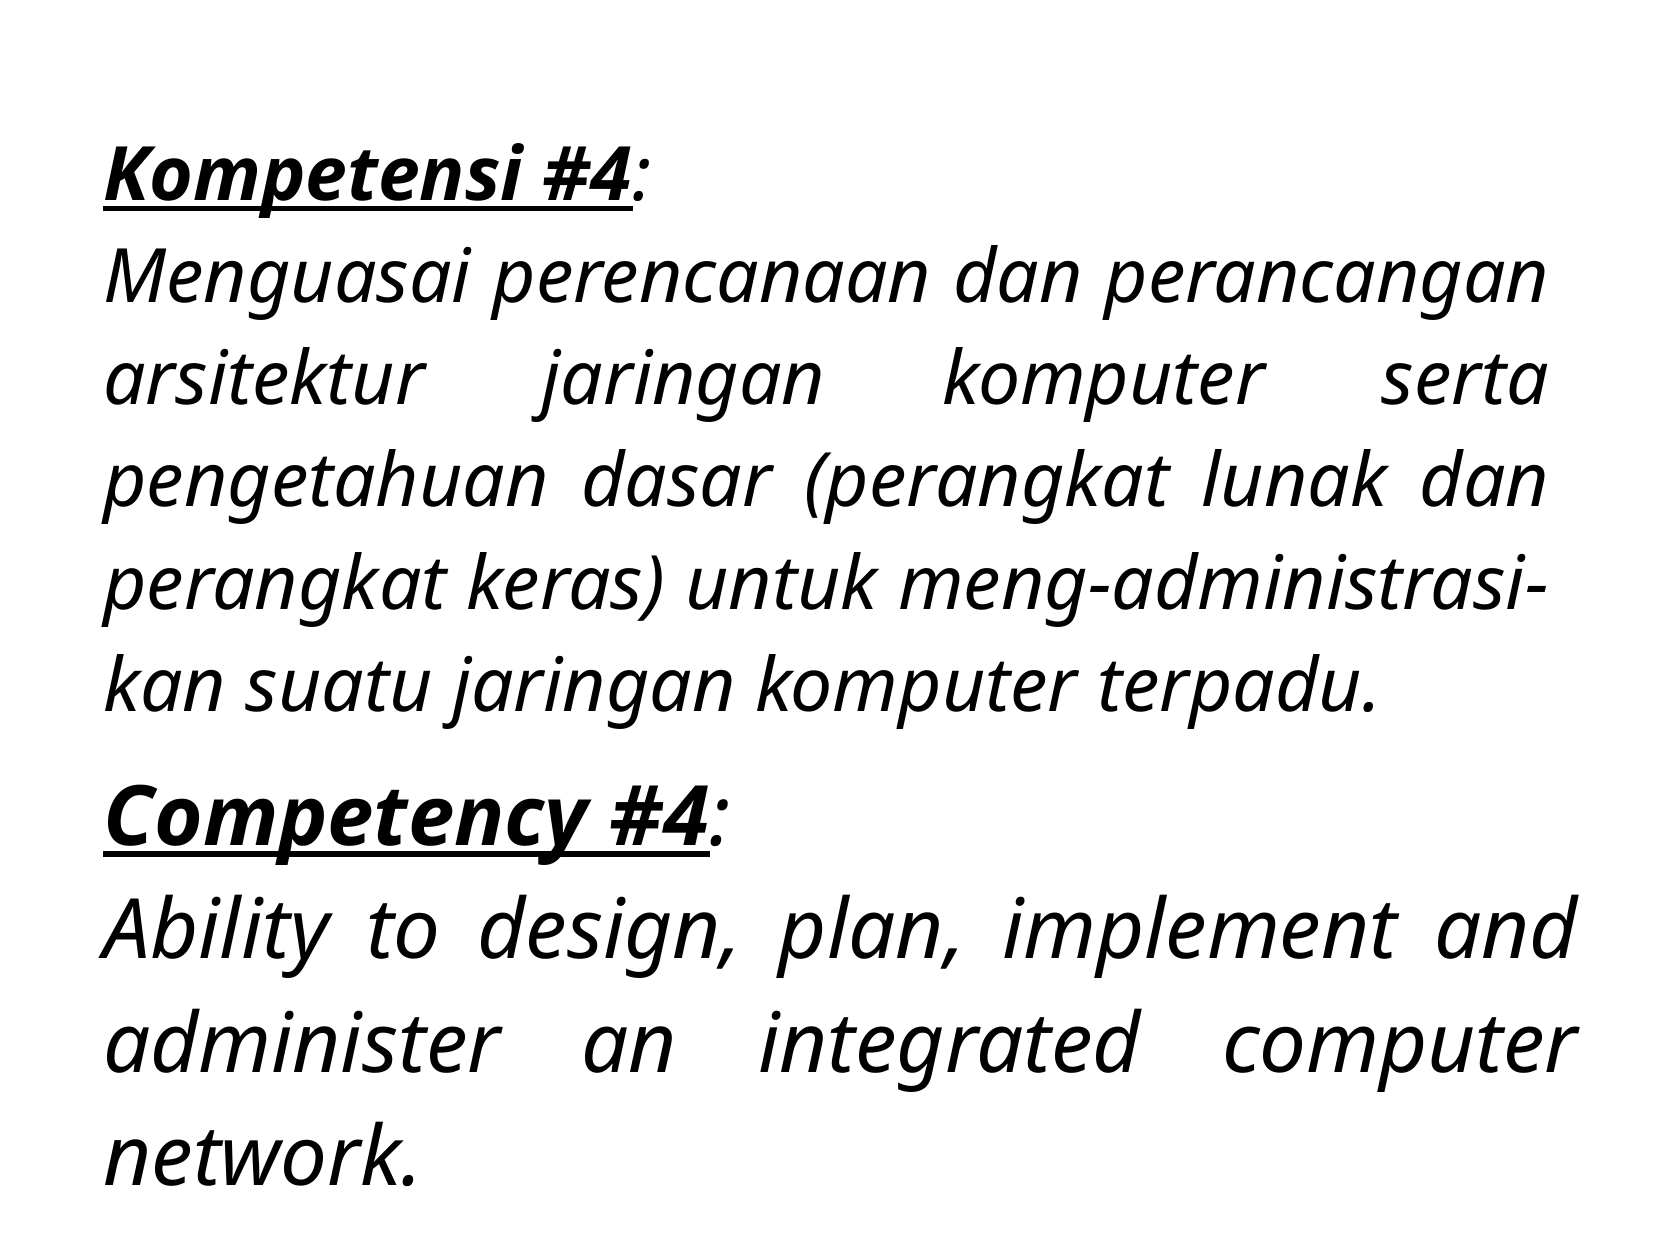

Kompetensi #4:
Menguasai perencanaan dan perancangan arsitektur jaringan komputer serta pengetahuan dasar (perangkat lunak dan perangkat keras) untuk meng-administrasi-kan suatu jaringan komputer terpadu.
Competency #4:
Ability to design, plan, implement and administer an integrated computer network.